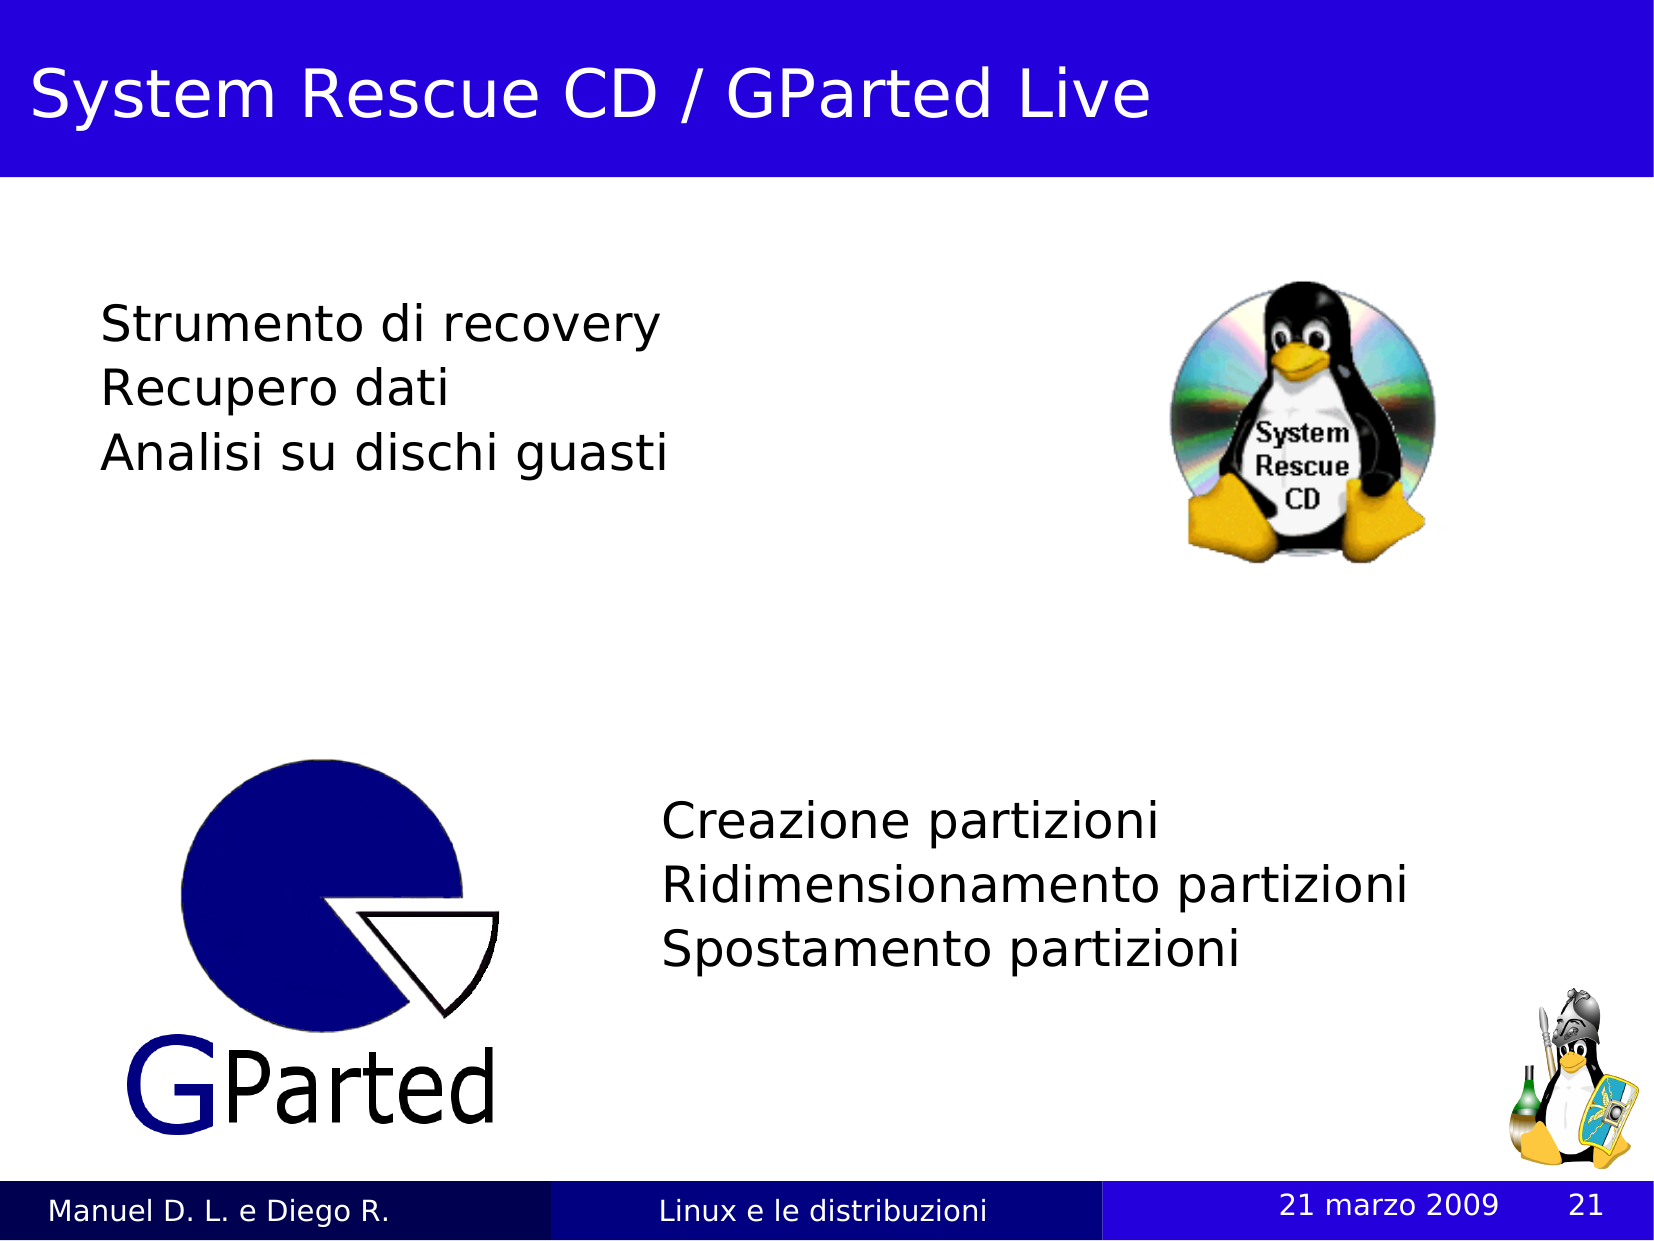

# System Rescue CD / GParted Live
Strumento di recovery
Recupero dati
Analisi su dischi guasti
Creazione partizioni
Ridimensionamento partizioni
Spostamento partizioni